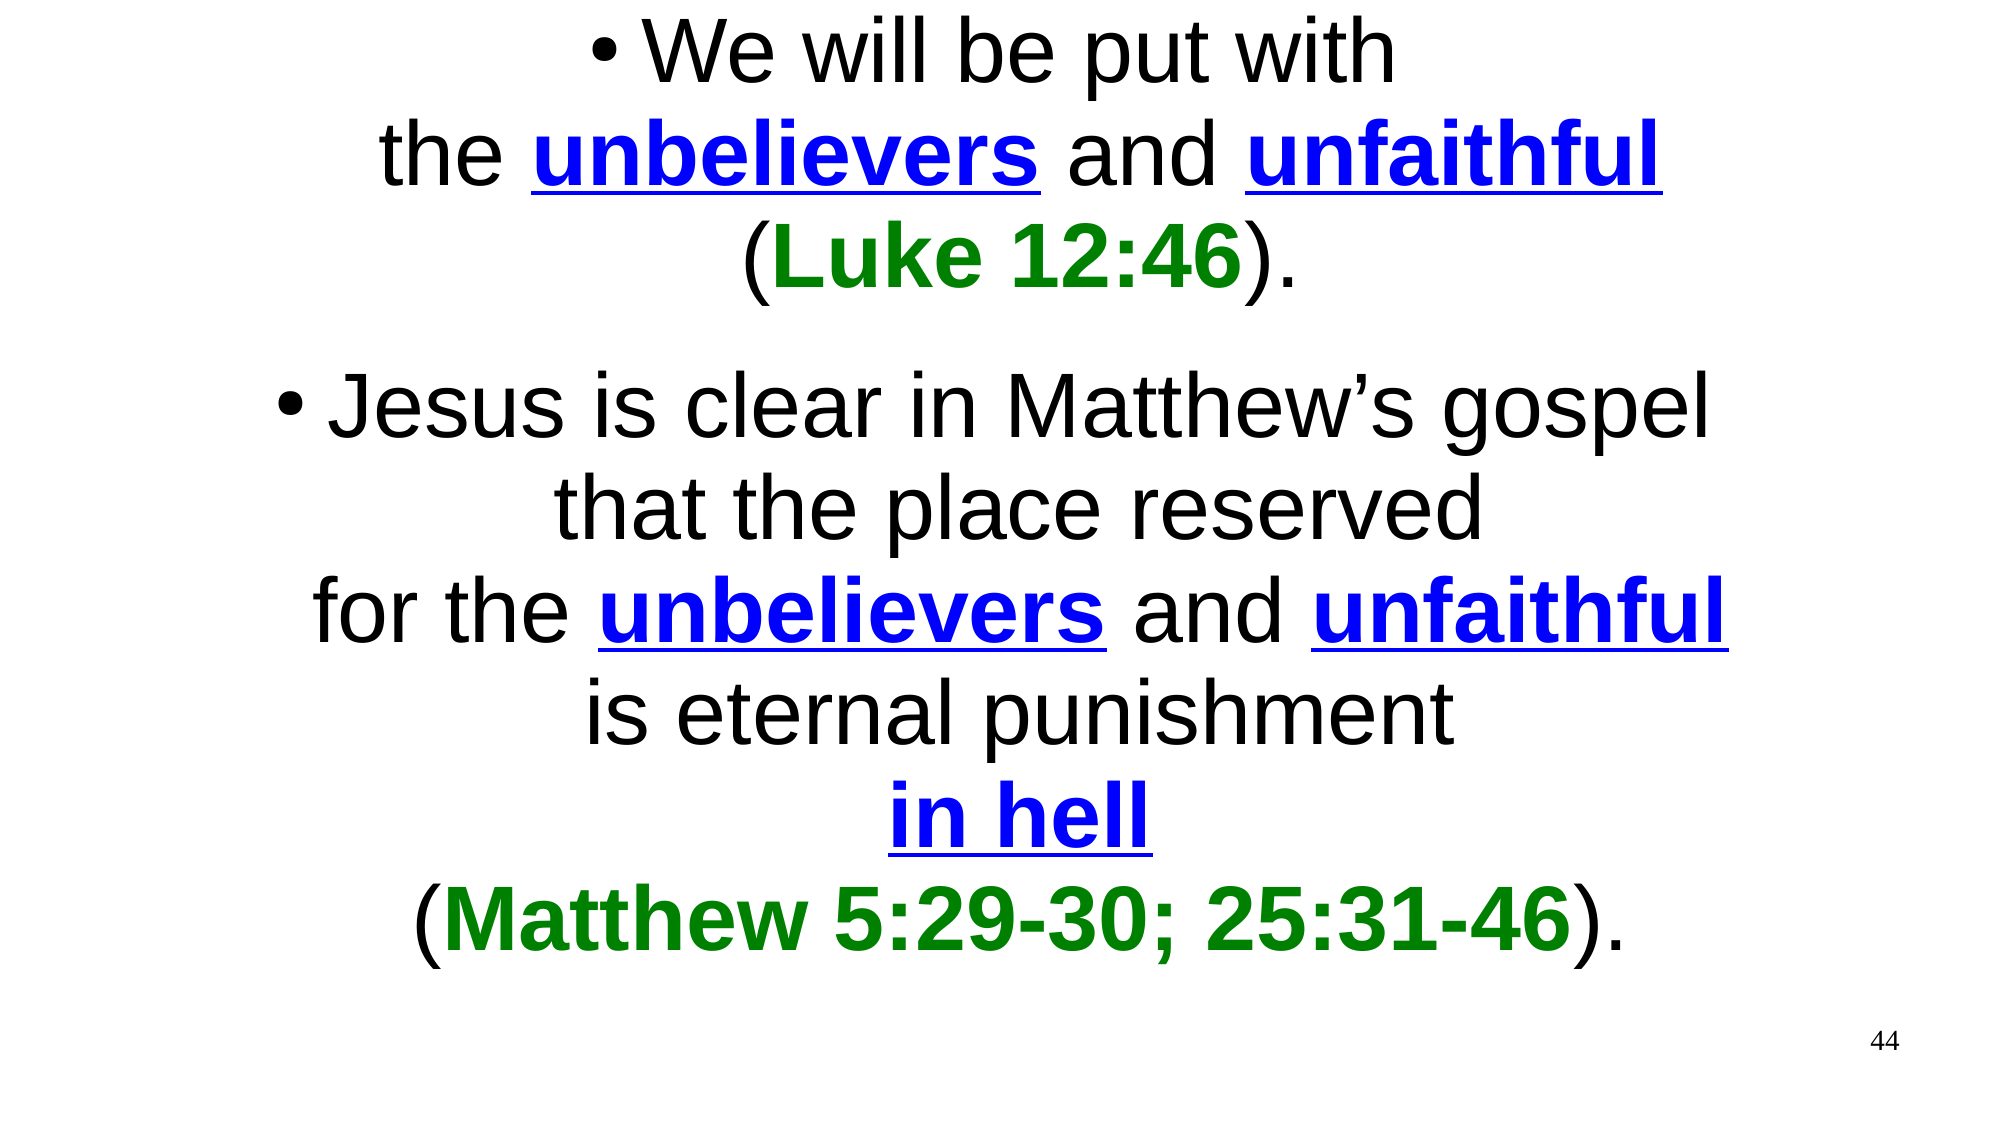

# We will be put with the unbelievers and unfaithful (Luke 12:46).
Jesus is clear in Matthew’s gospel
that the place reserved
for the unbelievers and unfaithful
is eternal punishment
in hell
(Matthew 5:29-30; 25:31-46).
44